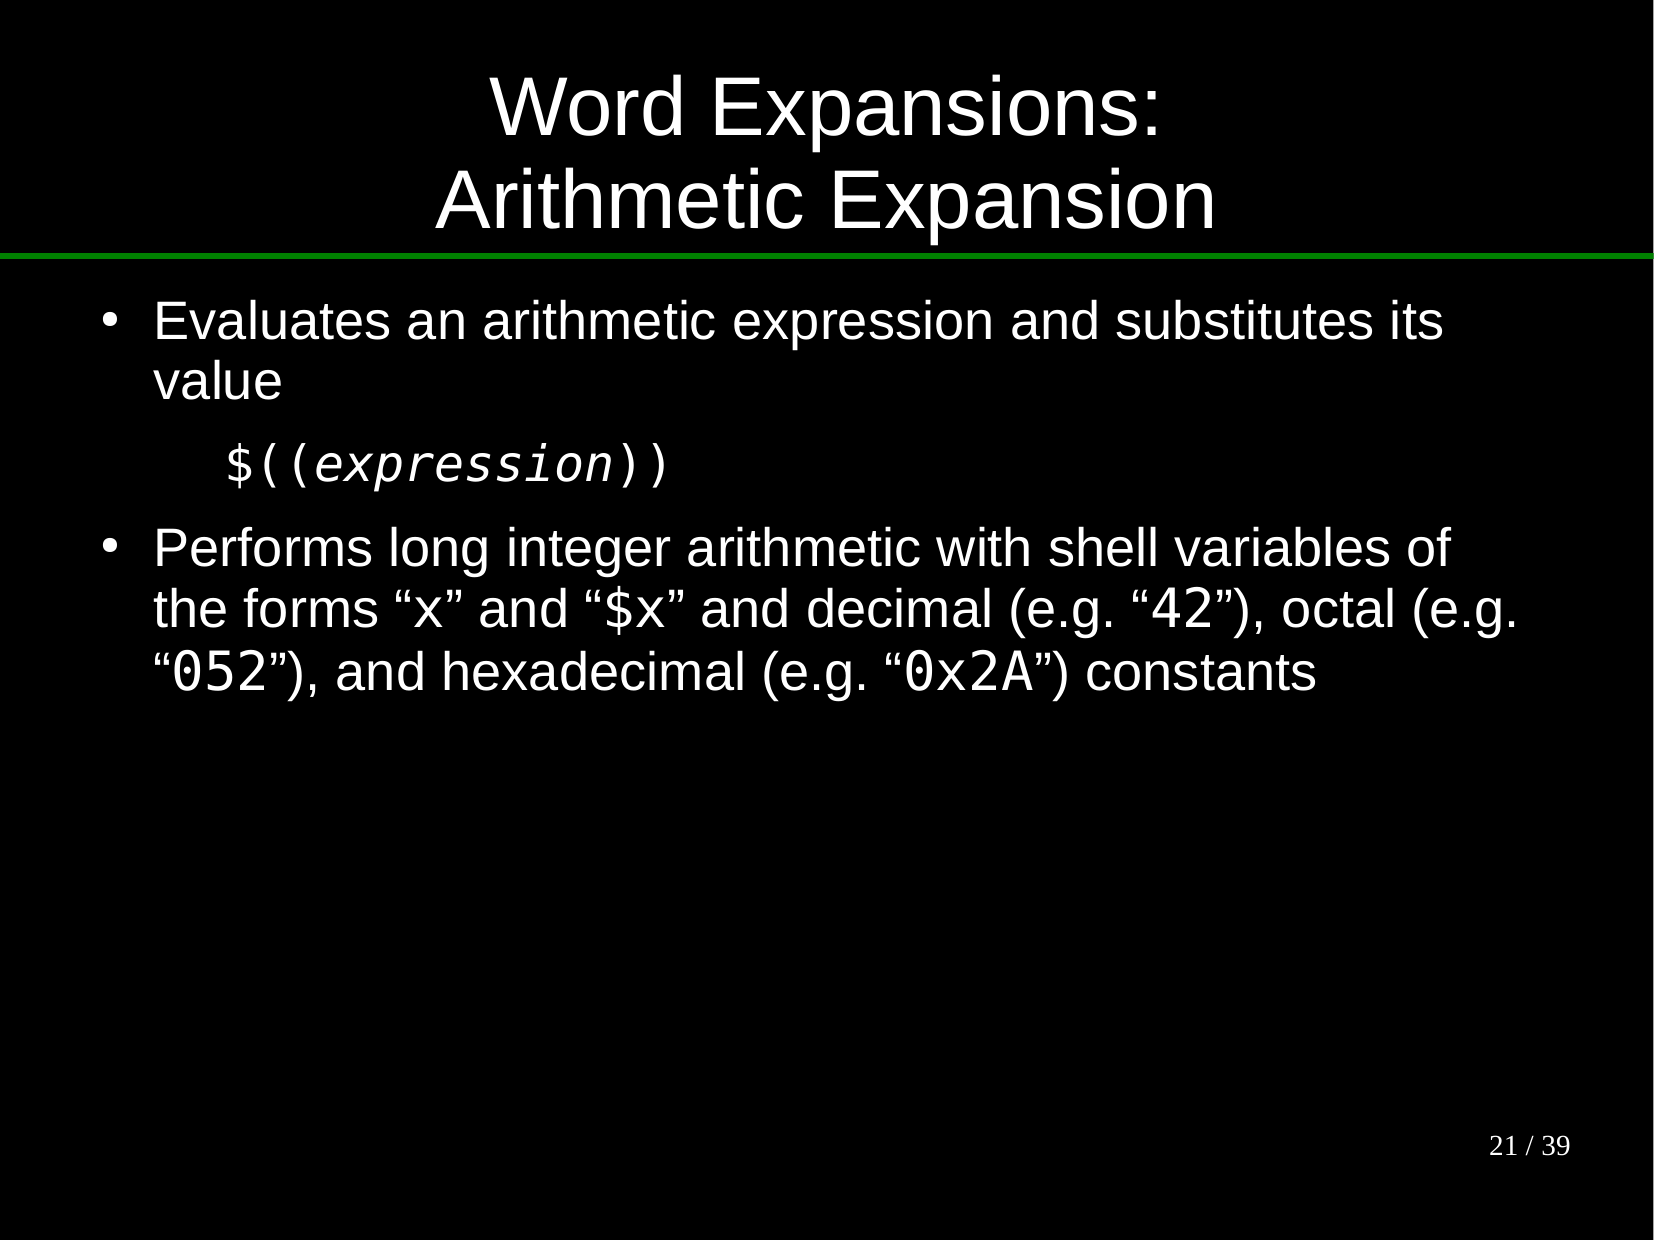

# Word Expansions: Arithmetic Expansion
Evaluates an arithmetic expression and substitutes its value
$((expression))
Performs long integer arithmetic with shell variables of the forms “x” and “$x” and decimal (e.g. “42”), octal (e.g. “052”), and hexadecimal (e.g. “0x2A”) constants
21